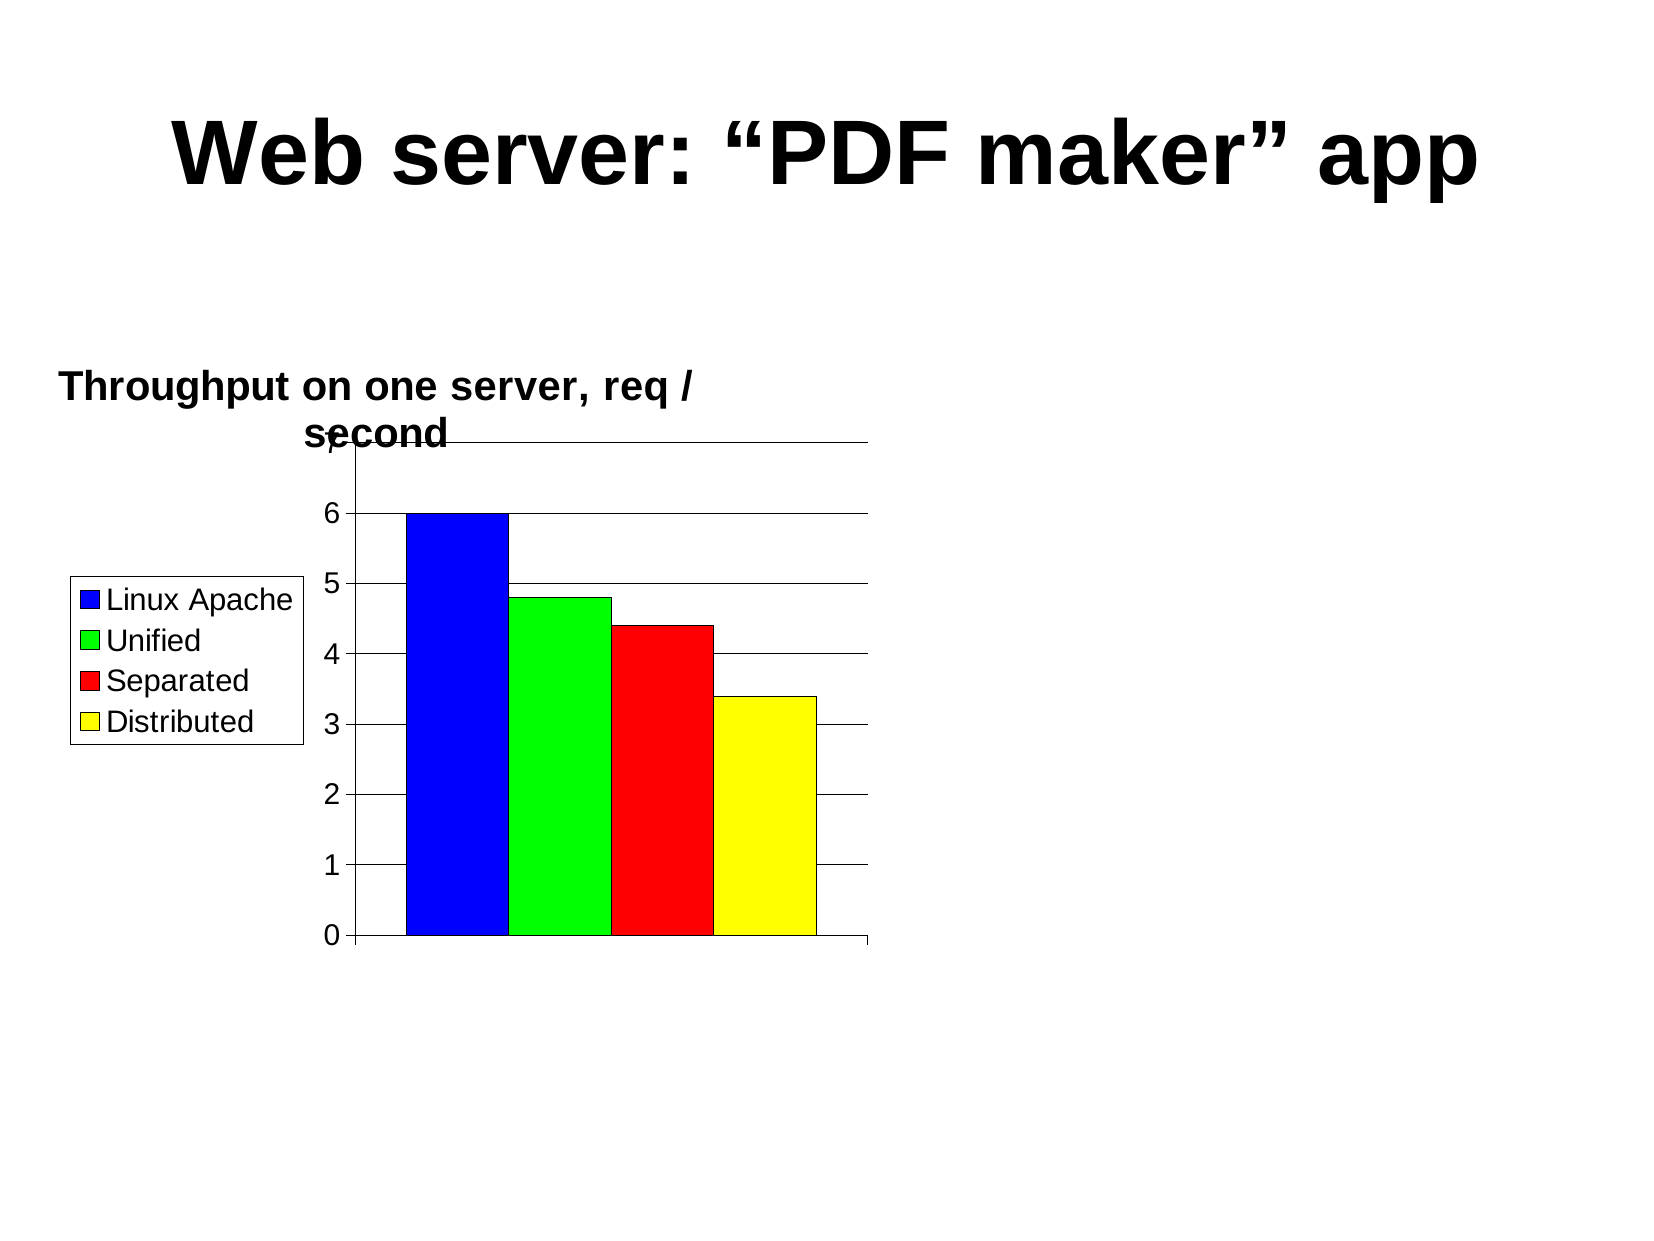

# Web server: “PDF maker” app
### Chart: Throughput on one server, req / second
| Category | Linux Apache | Unified | Separated | Distributed |
|---|---|---|---|---|
| Requests per second | 6.0 | 4.8 | 4.4 | 3.4 |